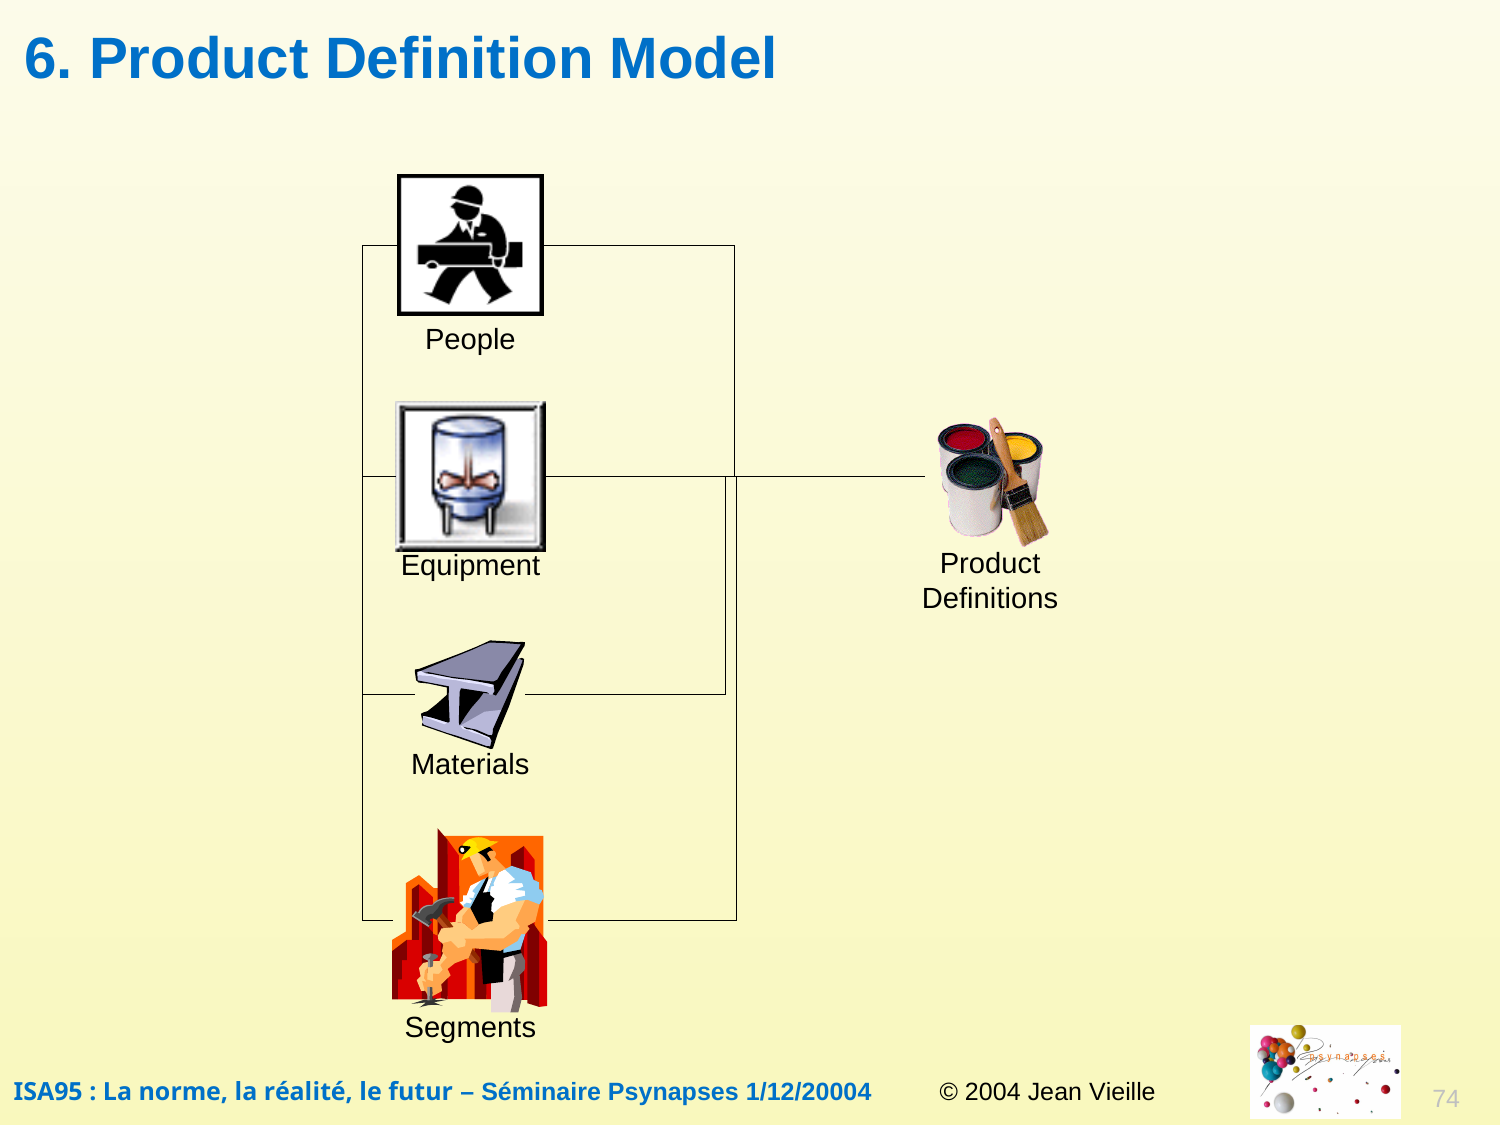

# 6. Product Definition Model
People
Equipment
Materials
Product
Definitions
Segments